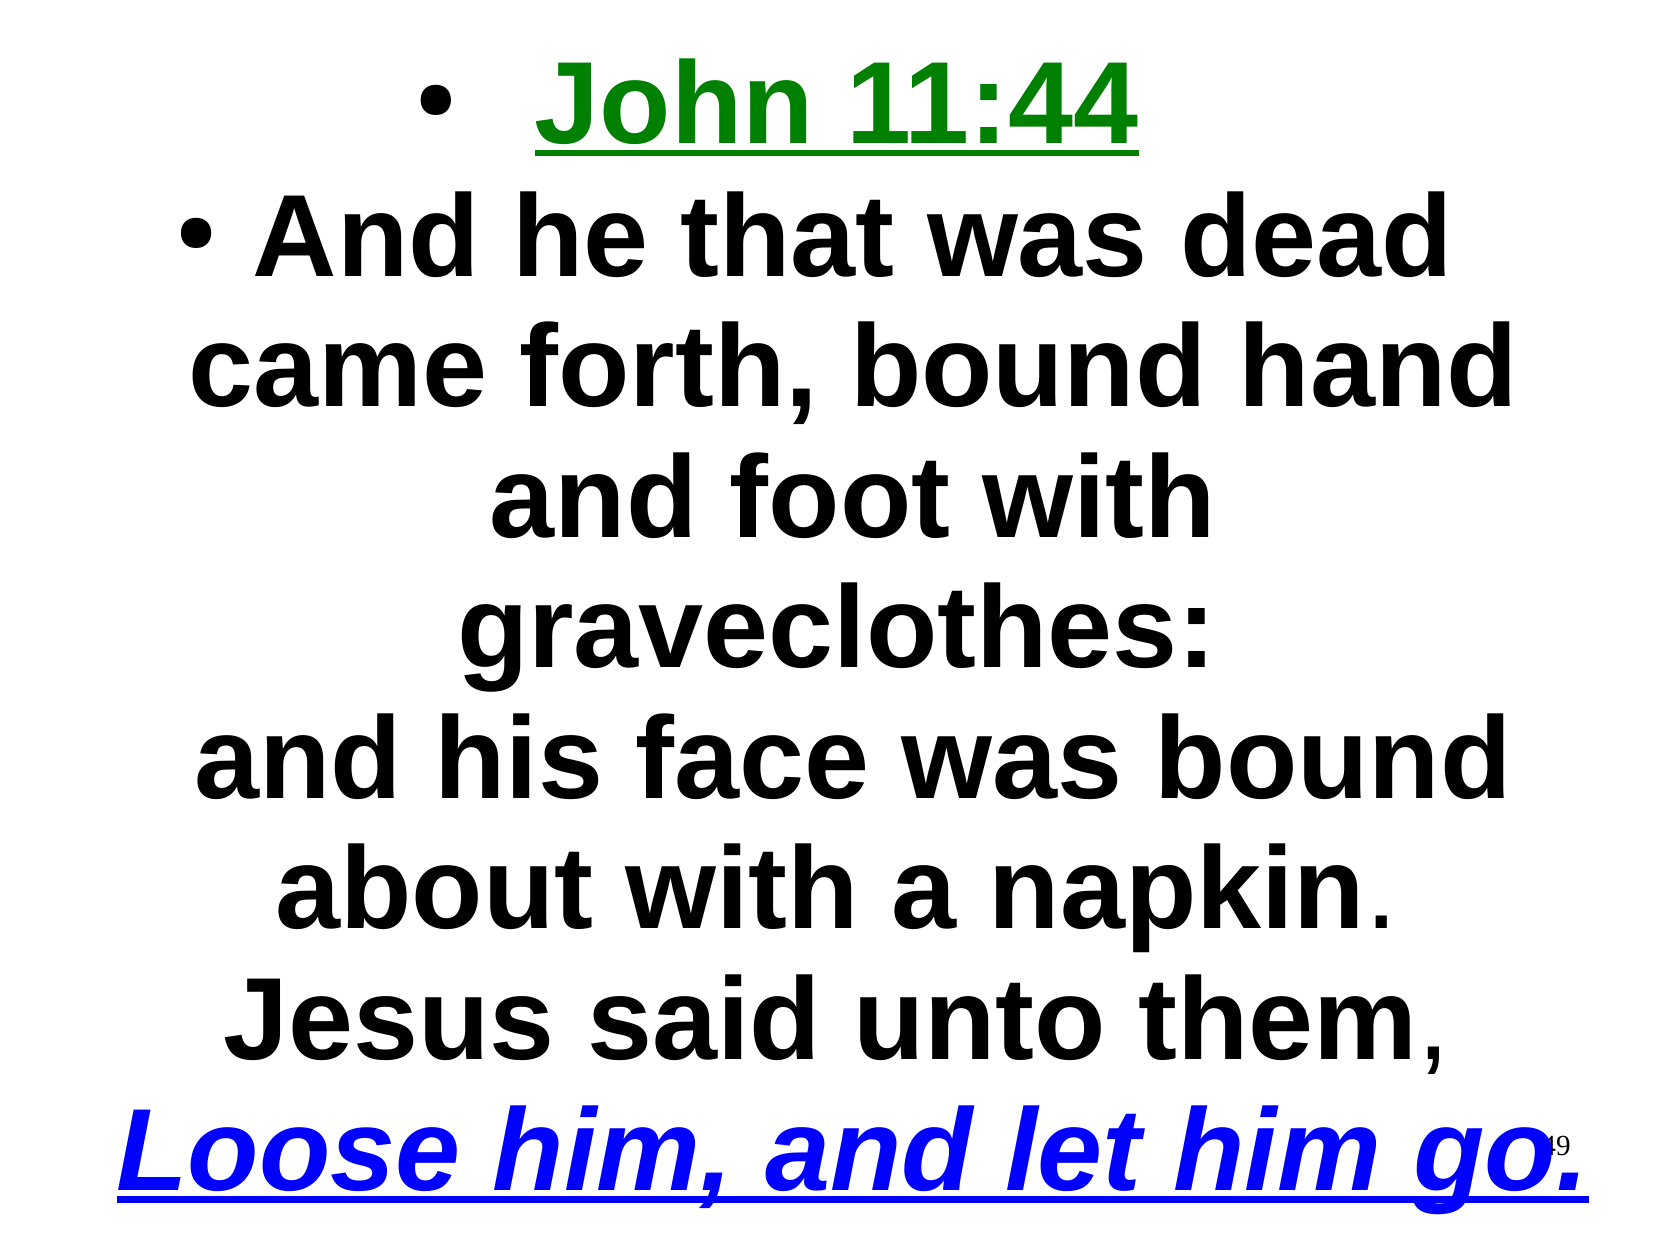

# John 11:44
And he that was dead came forth, bound hand and foot with graveclothes:
and his face was bound about with a napkin.
Jesus said unto them,
Loose him, and let him go.
49